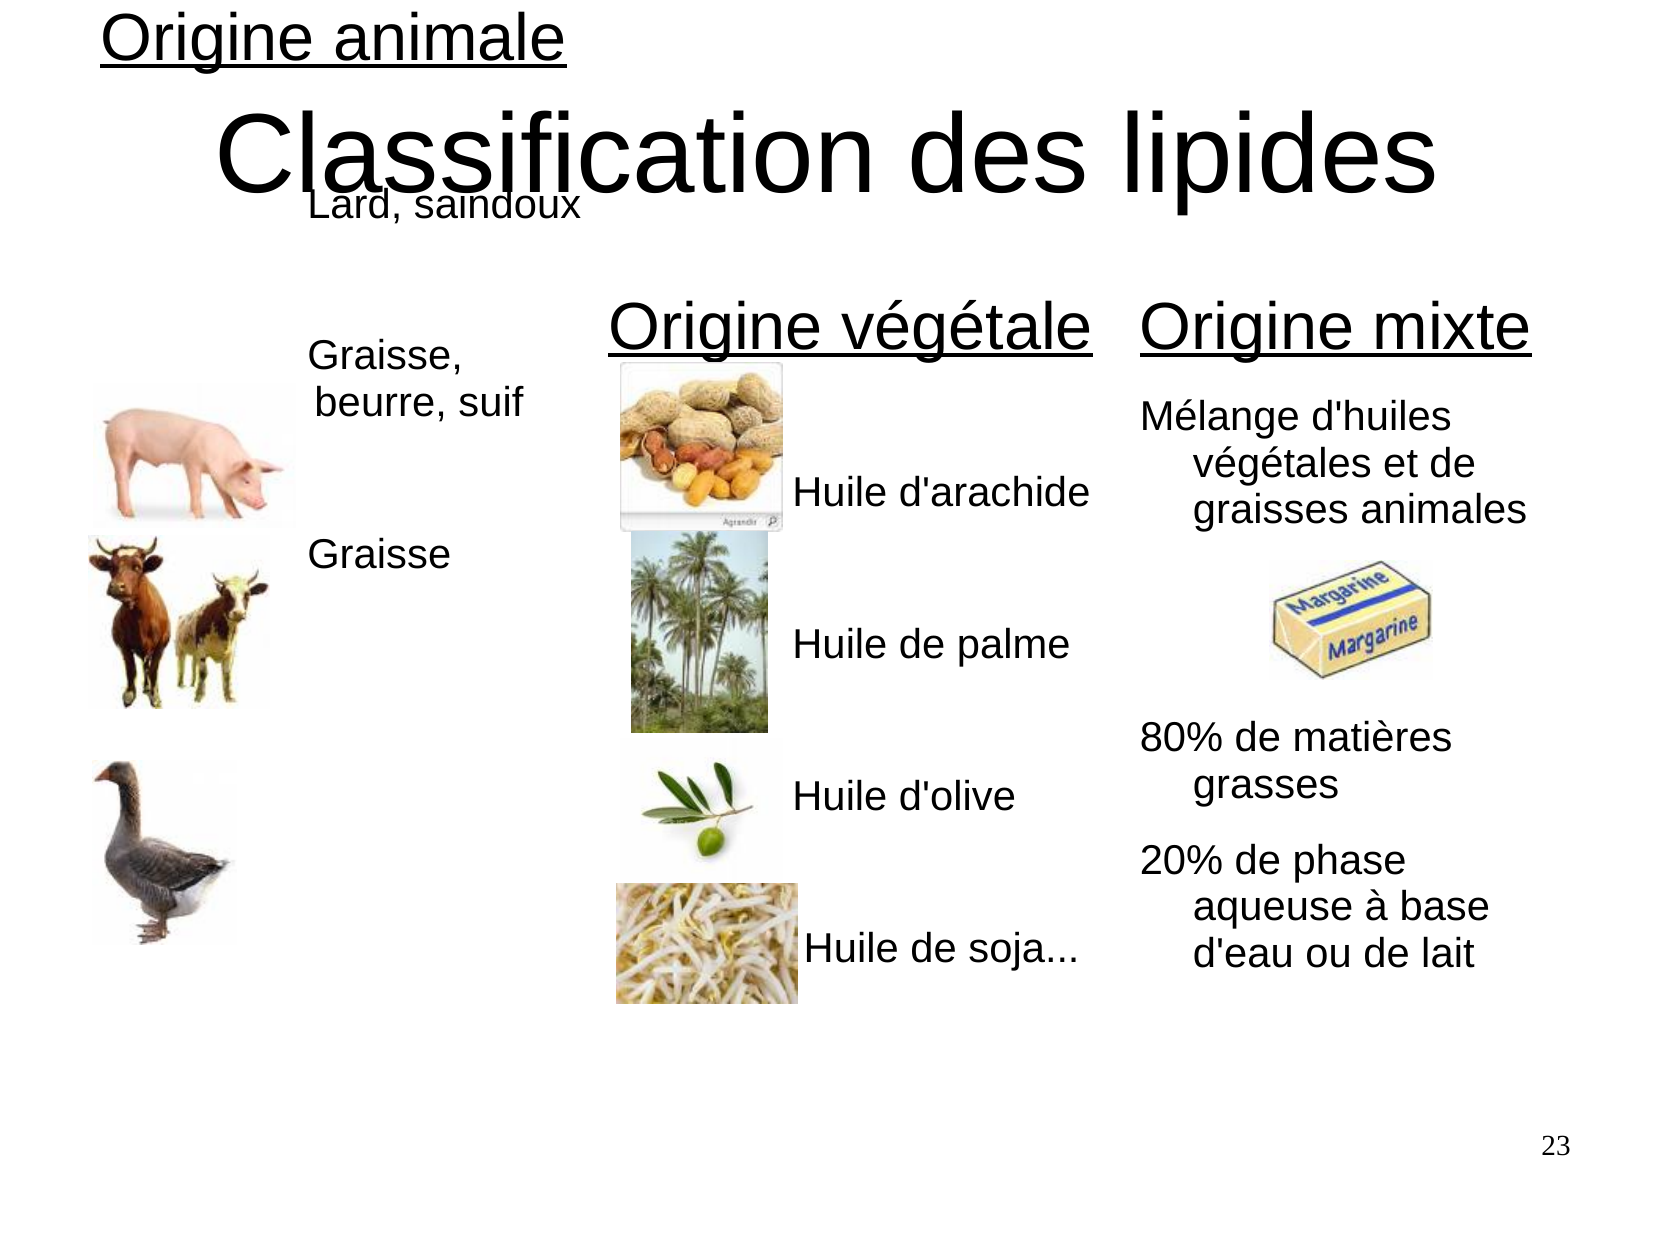

Origine animale
 Lard, saindoux
 Graisse, beurre, suif
 Graisse
# Classification des lipides
Origine végétale
 Huile d'arachide
 Huile de palme
 Huile d'olive
 Huile de soja...
Origine mixte
Mélange d'huiles végétales et de graisses animales
80% de matières grasses
20% de phase aqueuse à base d'eau ou de lait
23